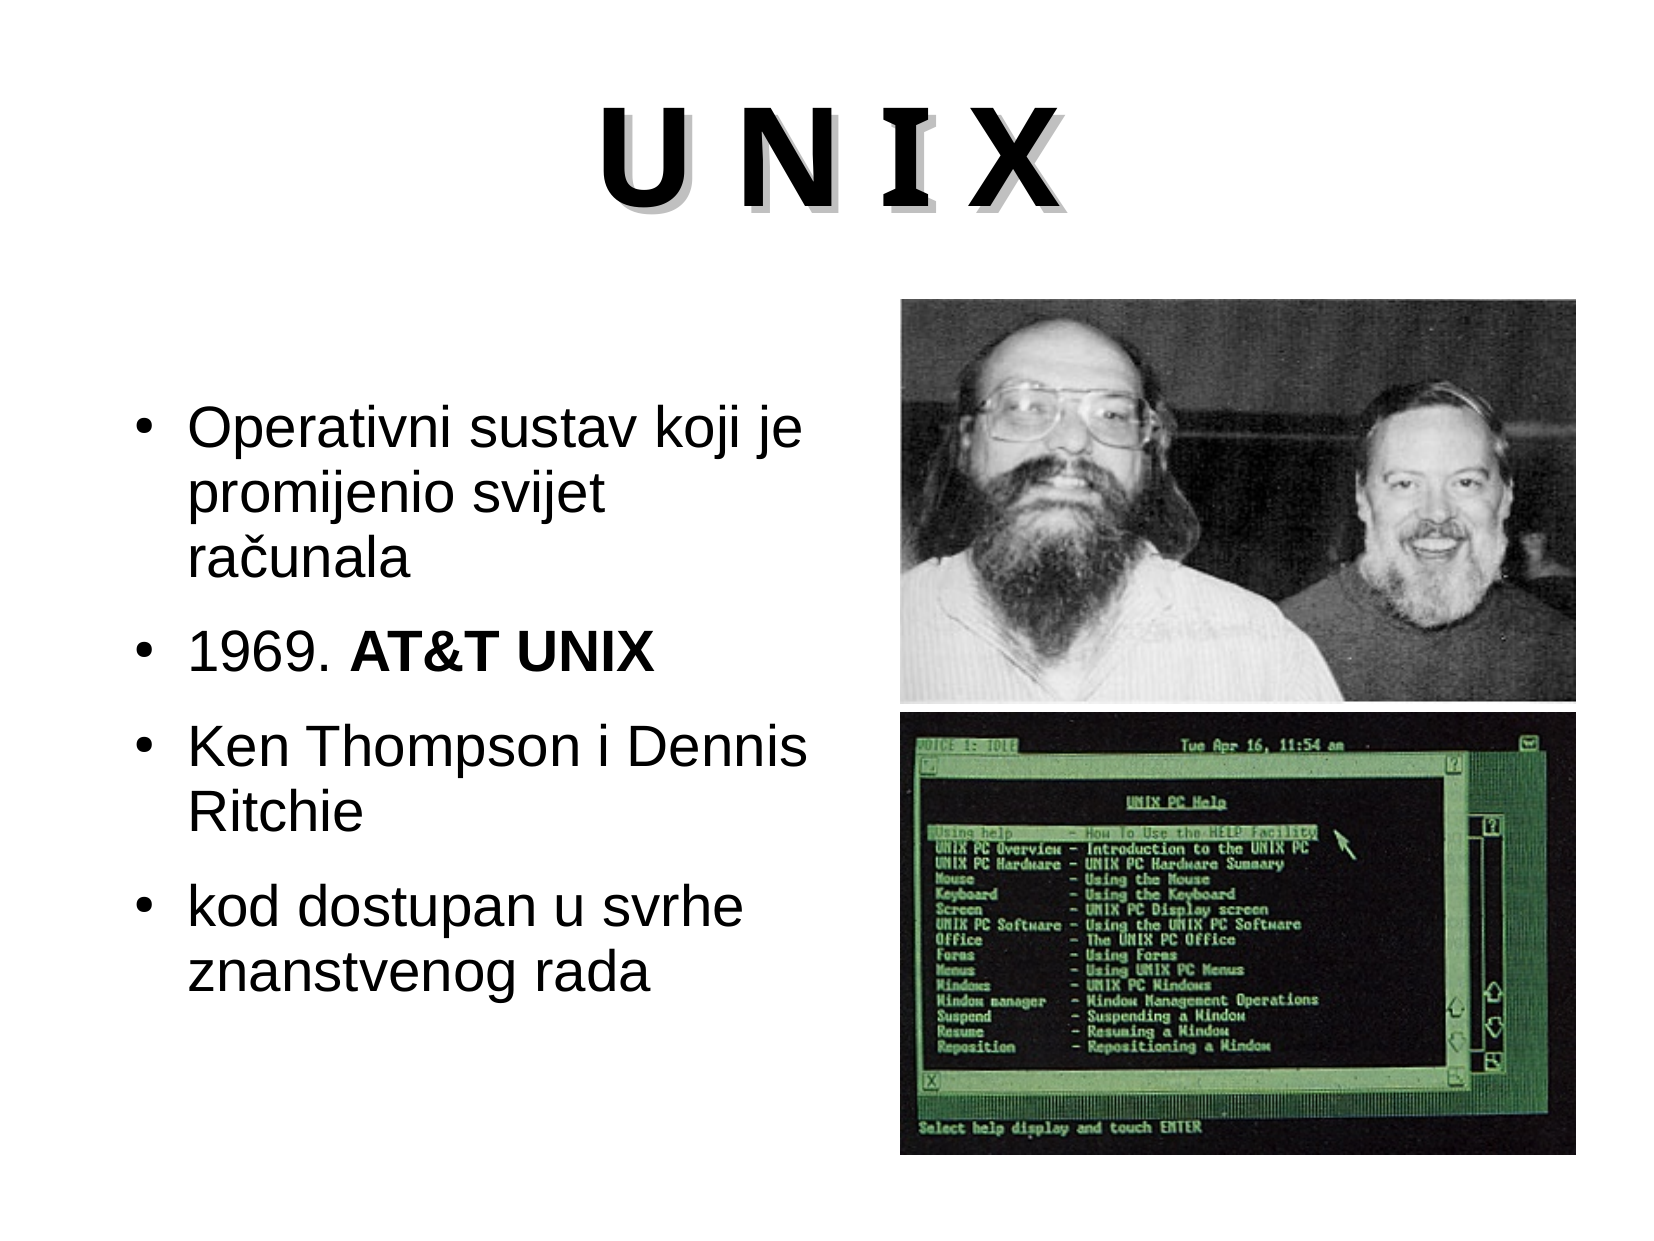

# U N I X
Operativni sustav koji je promijenio svijet računala
1969. AT&T UNIX
Ken Thompson i Dennis Ritchie
kod dostupan u svrhe znanstvenog rada